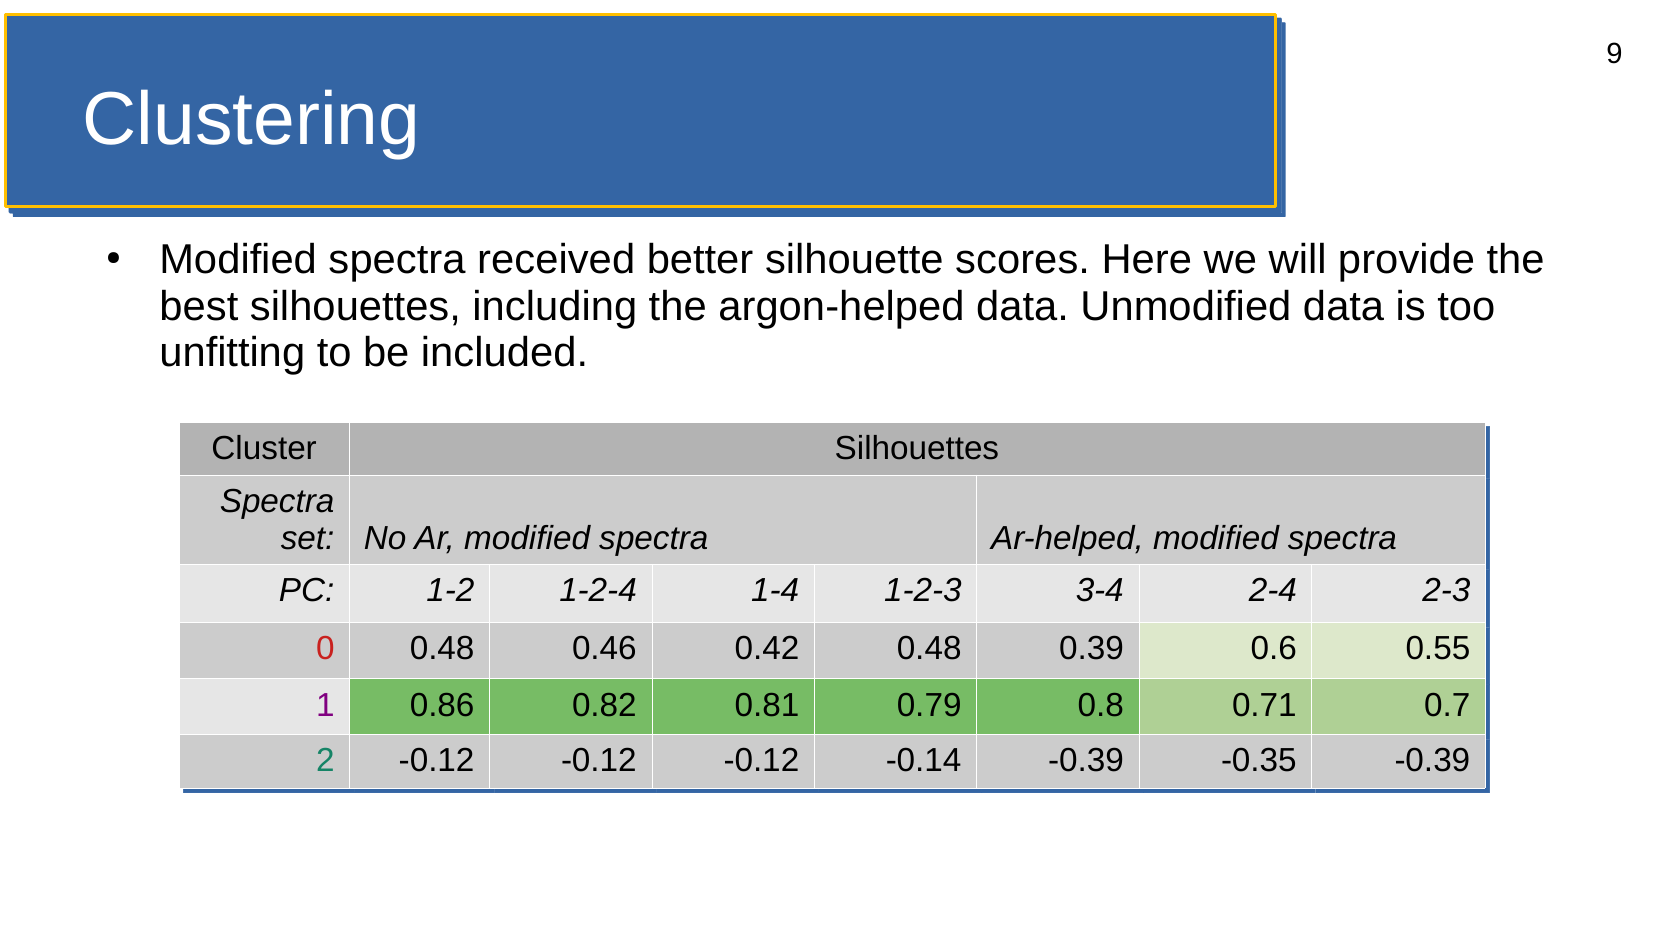

9
# Clustering
Modified spectra received better silhouette scores. Here we will provide the best silhouettes, including the argon-helped data. Unmodified data is too unfitting to be included.
| Cluster | Silhouettes | | | | | | |
| --- | --- | --- | --- | --- | --- | --- | --- |
| Spectra set: | No Ar, modified spectra | | | | Ar-helped, modified spectra | | |
| PC: | 1-2 | 1-2-4 | 1-4 | 1-2-3 | 3-4 | 2-4 | 2-3 |
| 0 | 0.48 | 0.46 | 0.42 | 0.48 | 0.39 | 0.6 | 0.55 |
| 1 | 0.86 | 0.82 | 0.81 | 0.79 | 0.8 | 0.71 | 0.7 |
| 2 | -0.12 | -0.12 | -0.12 | -0.14 | -0.39 | -0.35 | -0.39 |